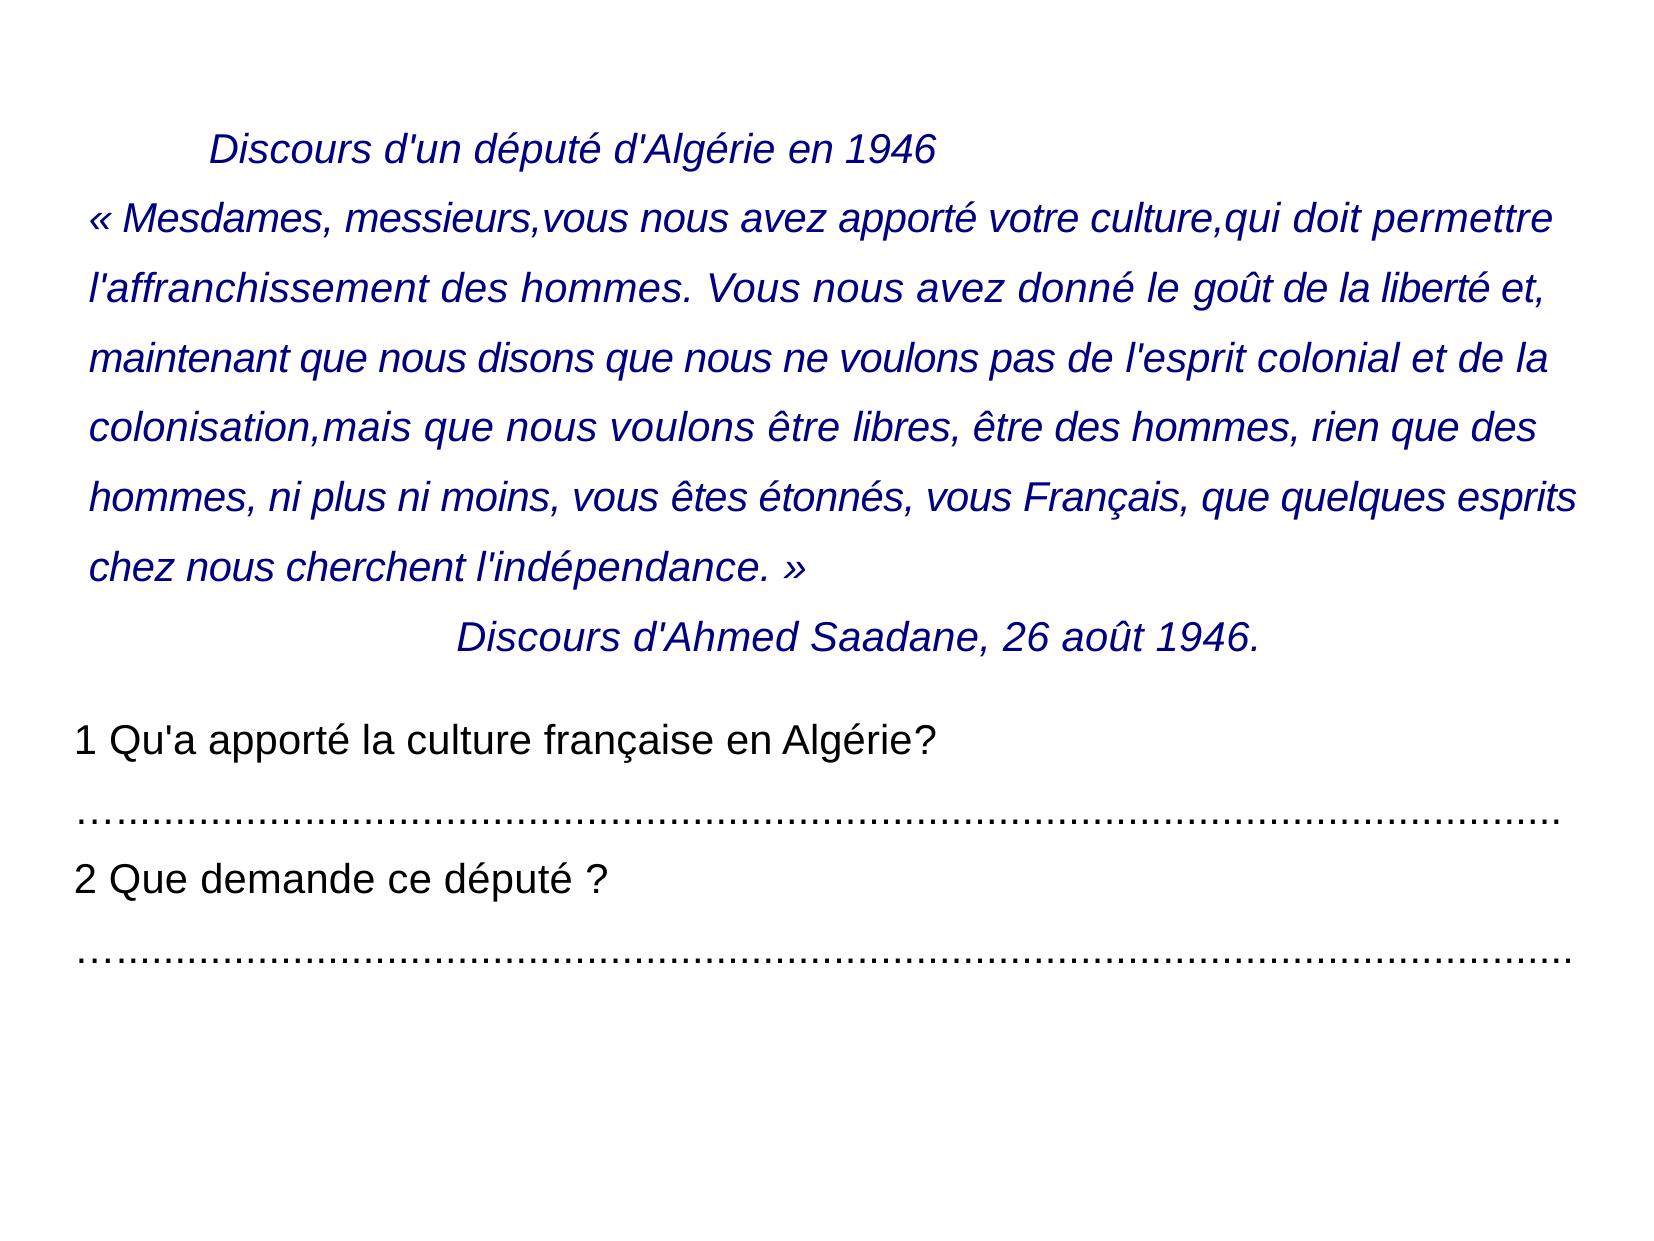

Discours d'un député d'Algérie en 1946
« Mesdames, messieurs,vous nous avez apporté votre culture,qui doit permettre l'affranchissement des hommes. Vous nous avez donné le goût de la liberté et, maintenant que nous disons que nous ne voulons pas de l'esprit colonial et de la colonisation,mais que nous voulons être libres, être des hommes, rien que des hommes, ni plus ni moins, vous êtes étonnés, vous Français, que quelques esprits chez nous cherchent l'indépendance. »
Discours d'Ahmed Saadane, 26 août 1946.
1 Qu'a apporté la culture française en Algérie?
…...........................................................................................................................
2 Que demande ce député ?
…............................................................................................................................